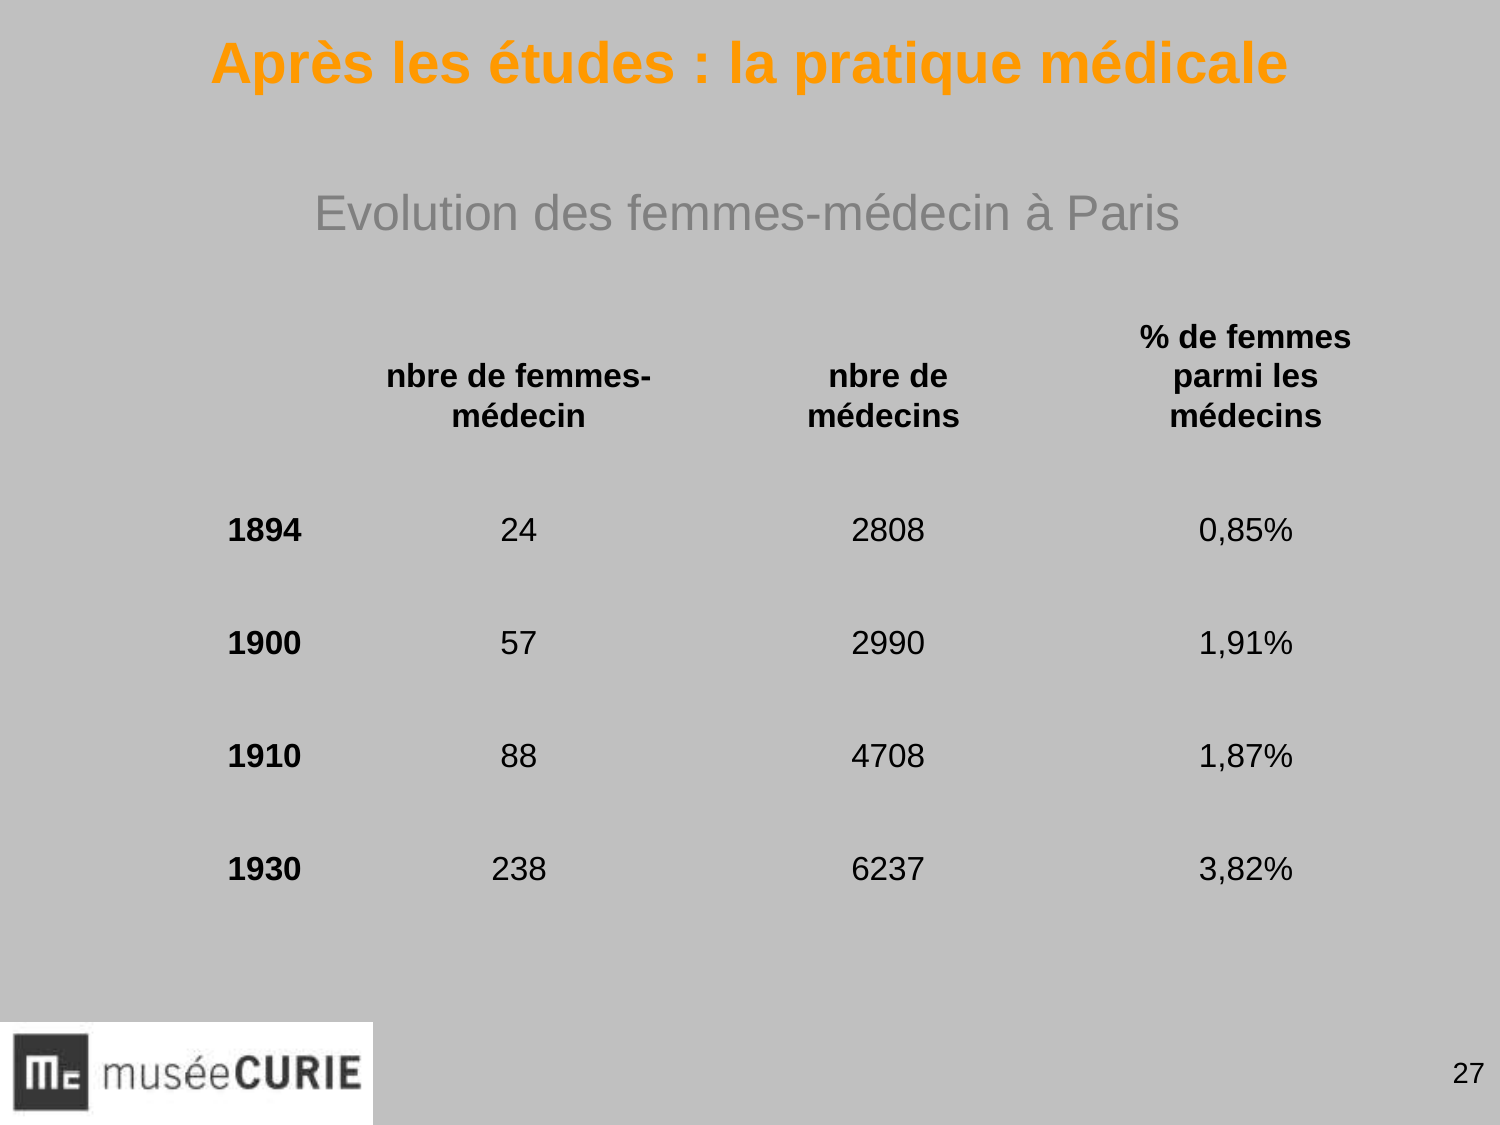

Après les études : la pratique médicale
Evolution des femmes-médecin à Paris
| | | nbre de femmes-médecin | | nbre de médecins | | % de femmes parmi les médecins |
| --- | --- | --- | --- | --- | --- | --- |
| 1894 | | 24 | | 2808 | | 0,85% |
| 1900 | | 57 | | 2990 | | 1,91% |
| 1910 | | 88 | | 4708 | | 1,87% |
| 1930 | | 238 | | 6237 | | 3,82% |